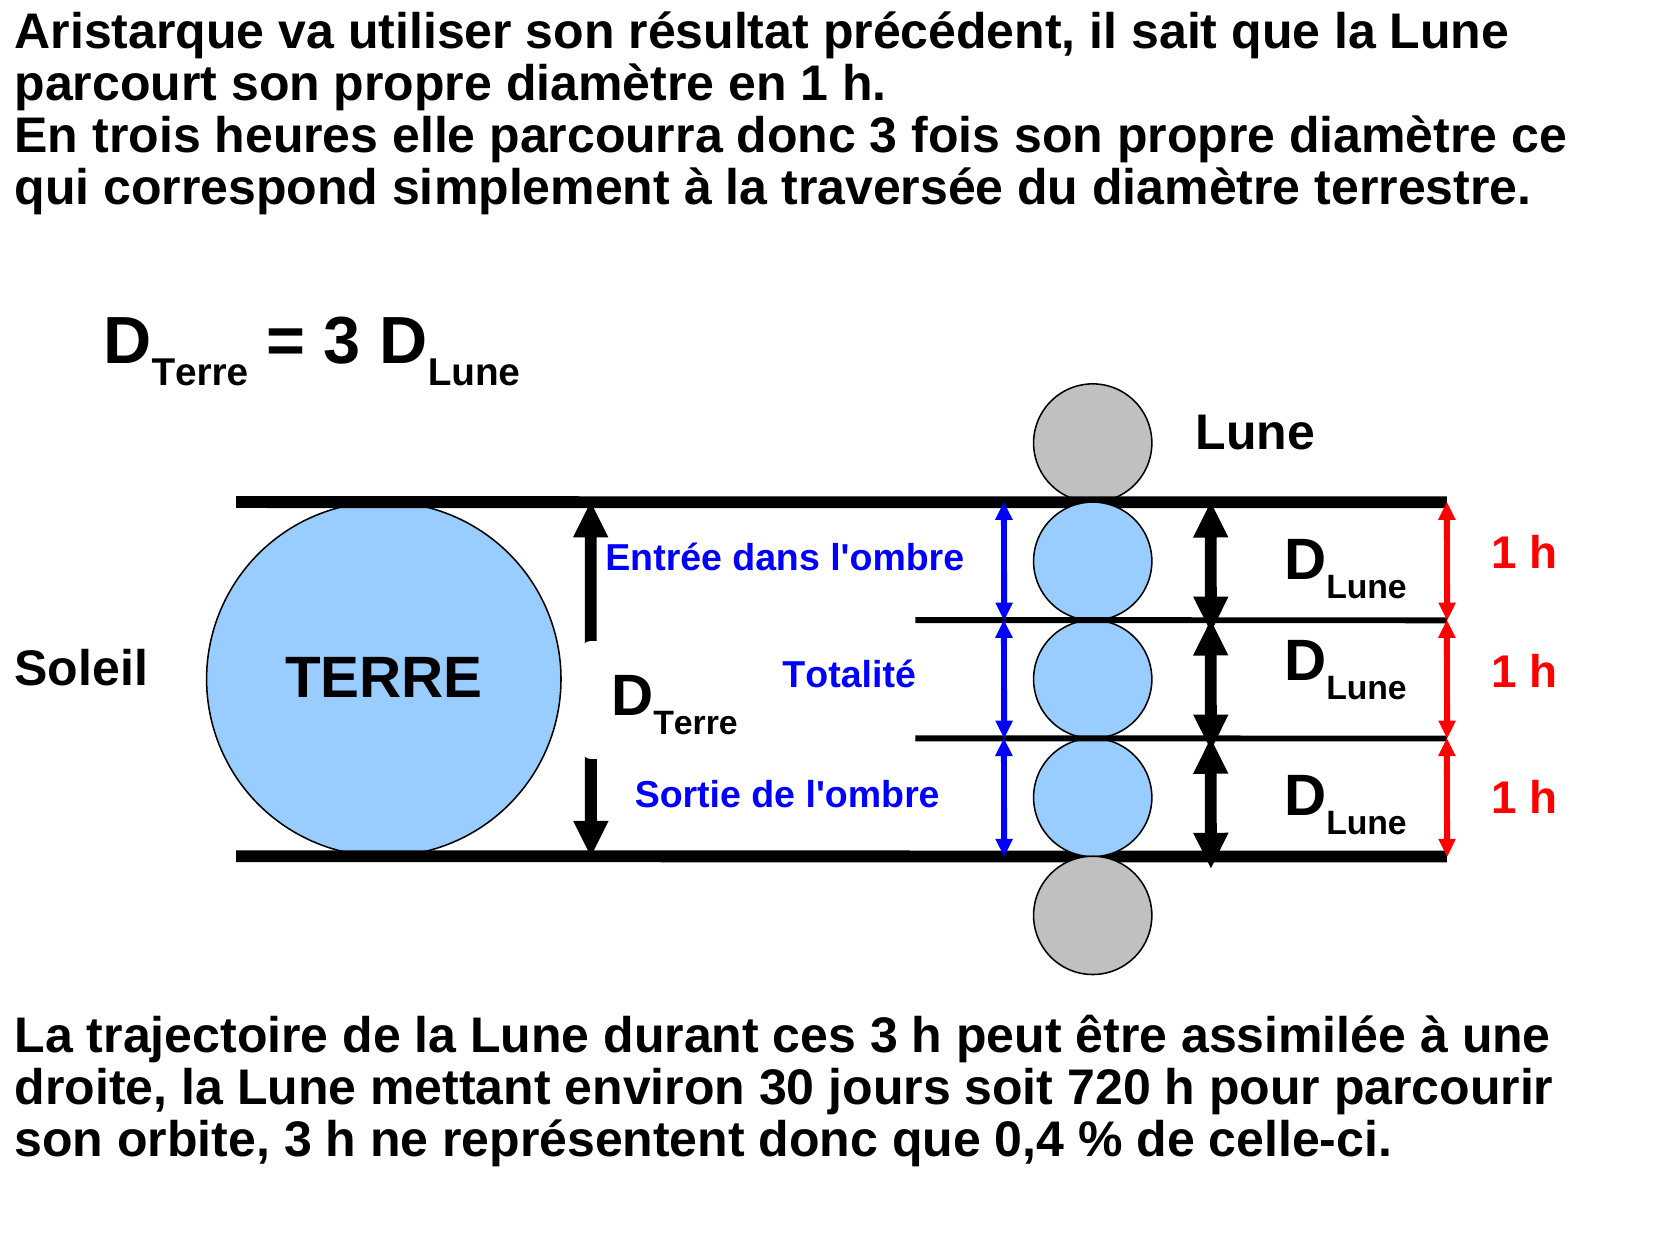

Aristarque va utiliser son résultat précédent, il sait que la Lune parcourt son propre diamètre en 1 h.
En trois heures elle parcourra donc 3 fois son propre diamètre ce qui correspond simplement à la traversée du diamètre terrestre.
DTerre = 3 DLune
Lune
TERRE
DTerre
DLune
1 h
Entrée dans l'ombre
DLune
Soleil
1 h
Totalité
DLune
1 h
Sortie de l'ombre
La trajectoire de la Lune durant ces 3 h peut être assimilée à une droite, la Lune mettant environ 30 jours soit 720 h pour parcourir son orbite, 3 h ne représentent donc que 0,4 % de celle-ci.